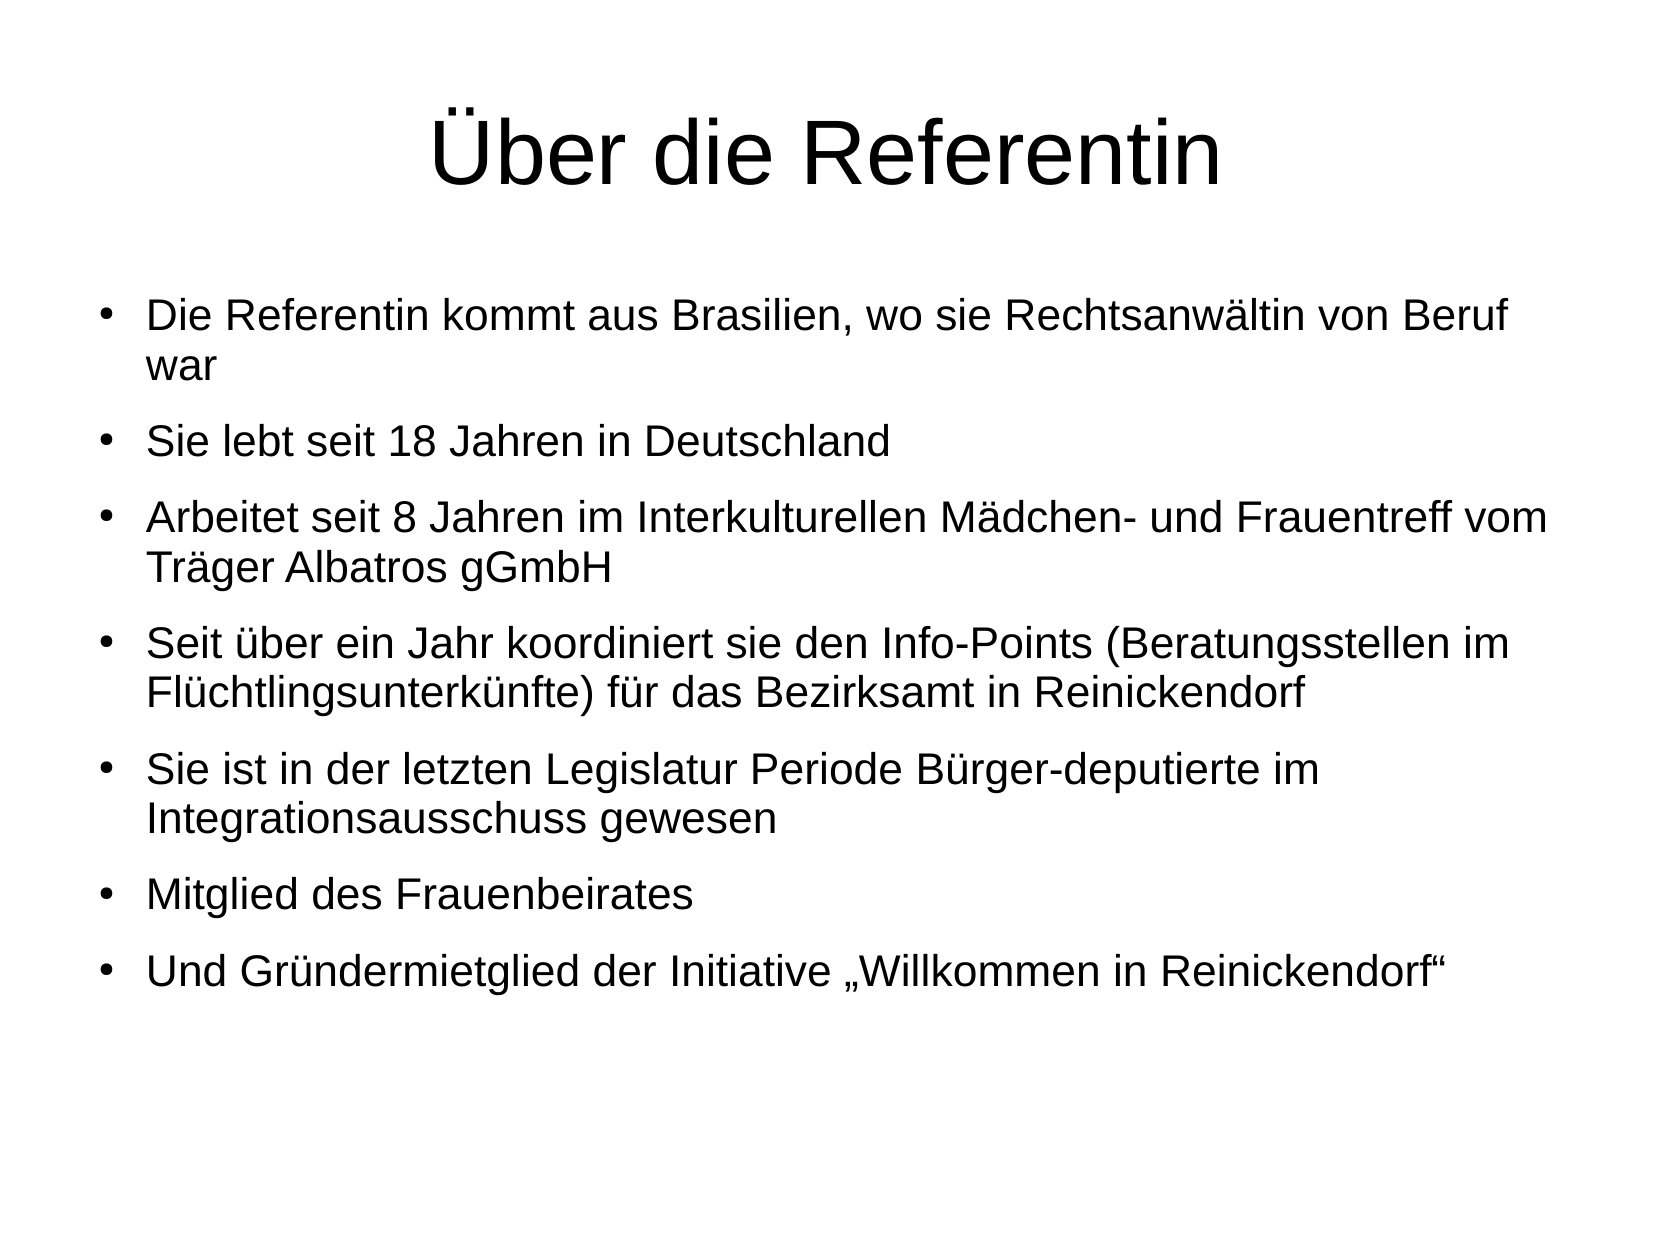

# Über die Referentin
Die Referentin kommt aus Brasilien, wo sie Rechtsanwältin von Beruf war
Sie lebt seit 18 Jahren in Deutschland
Arbeitet seit 8 Jahren im Interkulturellen Mädchen- und Frauentreff vom Träger Albatros gGmbH
Seit über ein Jahr koordiniert sie den Info-Points (Beratungsstellen im Flüchtlingsunterkünfte) für das Bezirksamt in Reinickendorf
Sie ist in der letzten Legislatur Periode Bürger-deputierte im Integrationsausschuss gewesen
Mitglied des Frauenbeirates
Und Gründermietglied der Initiative „Willkommen in Reinickendorf“